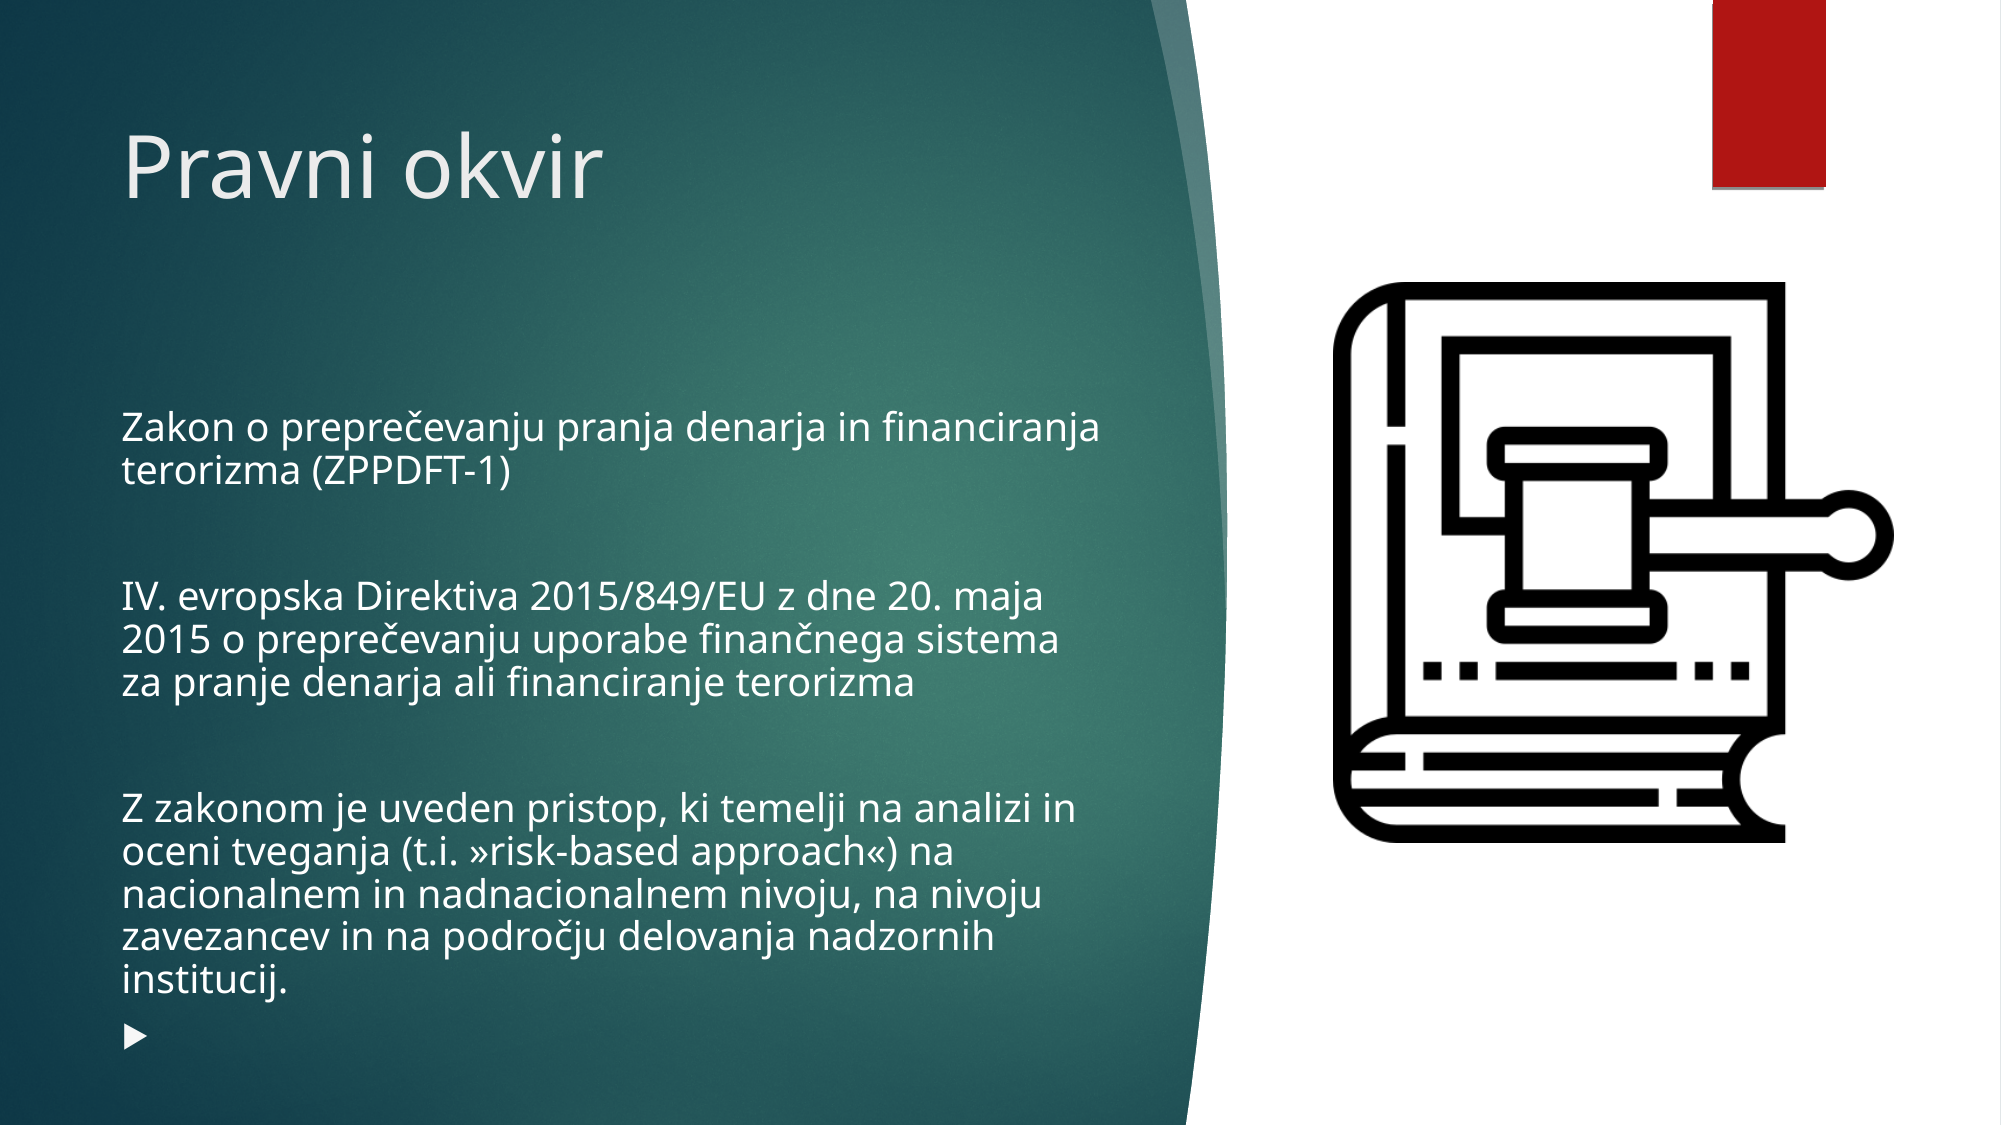

# Pravni okvir
Zakon o preprečevanju pranja denarja in financiranja terorizma (ZPPDFT-1)
IV. evropska Direktiva 2015/849/EU z dne 20. maja 2015 o preprečevanju uporabe finančnega sistema za pranje denarja ali financiranje terorizma
Z zakonom je uveden pristop, ki temelji na analizi in oceni tveganja (t.i. »risk-based approach«) na nacionalnem in nadnacionalnem nivoju, na nivoju zavezancev in na področju delovanja nadzornih institucij.